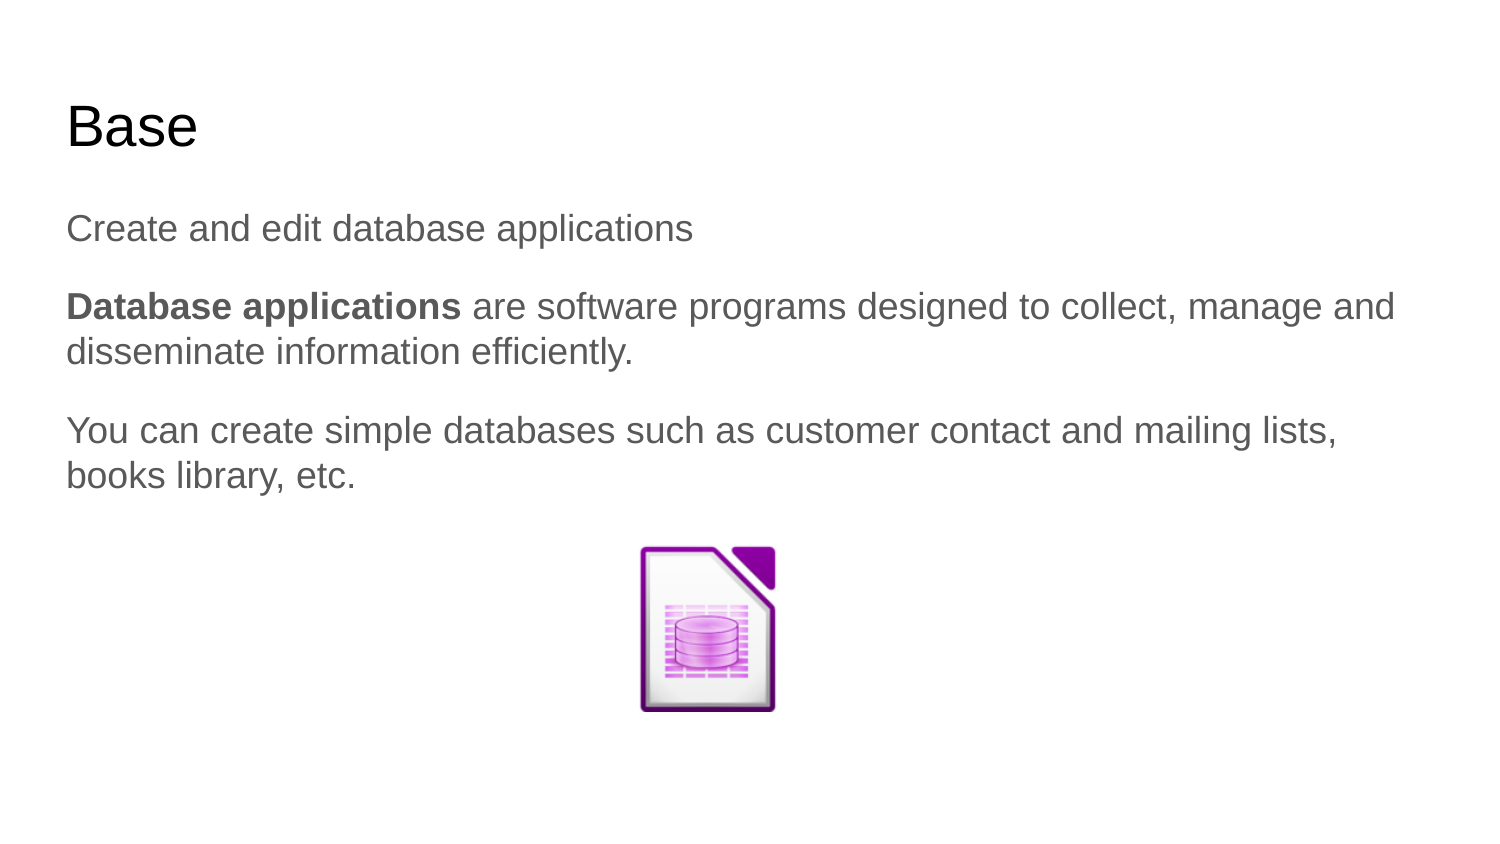

# Base
Create and edit database applications
Database applications are software programs designed to collect, manage and disseminate information efficiently.
You can create simple databases such as customer contact and mailing lists, books library, etc.